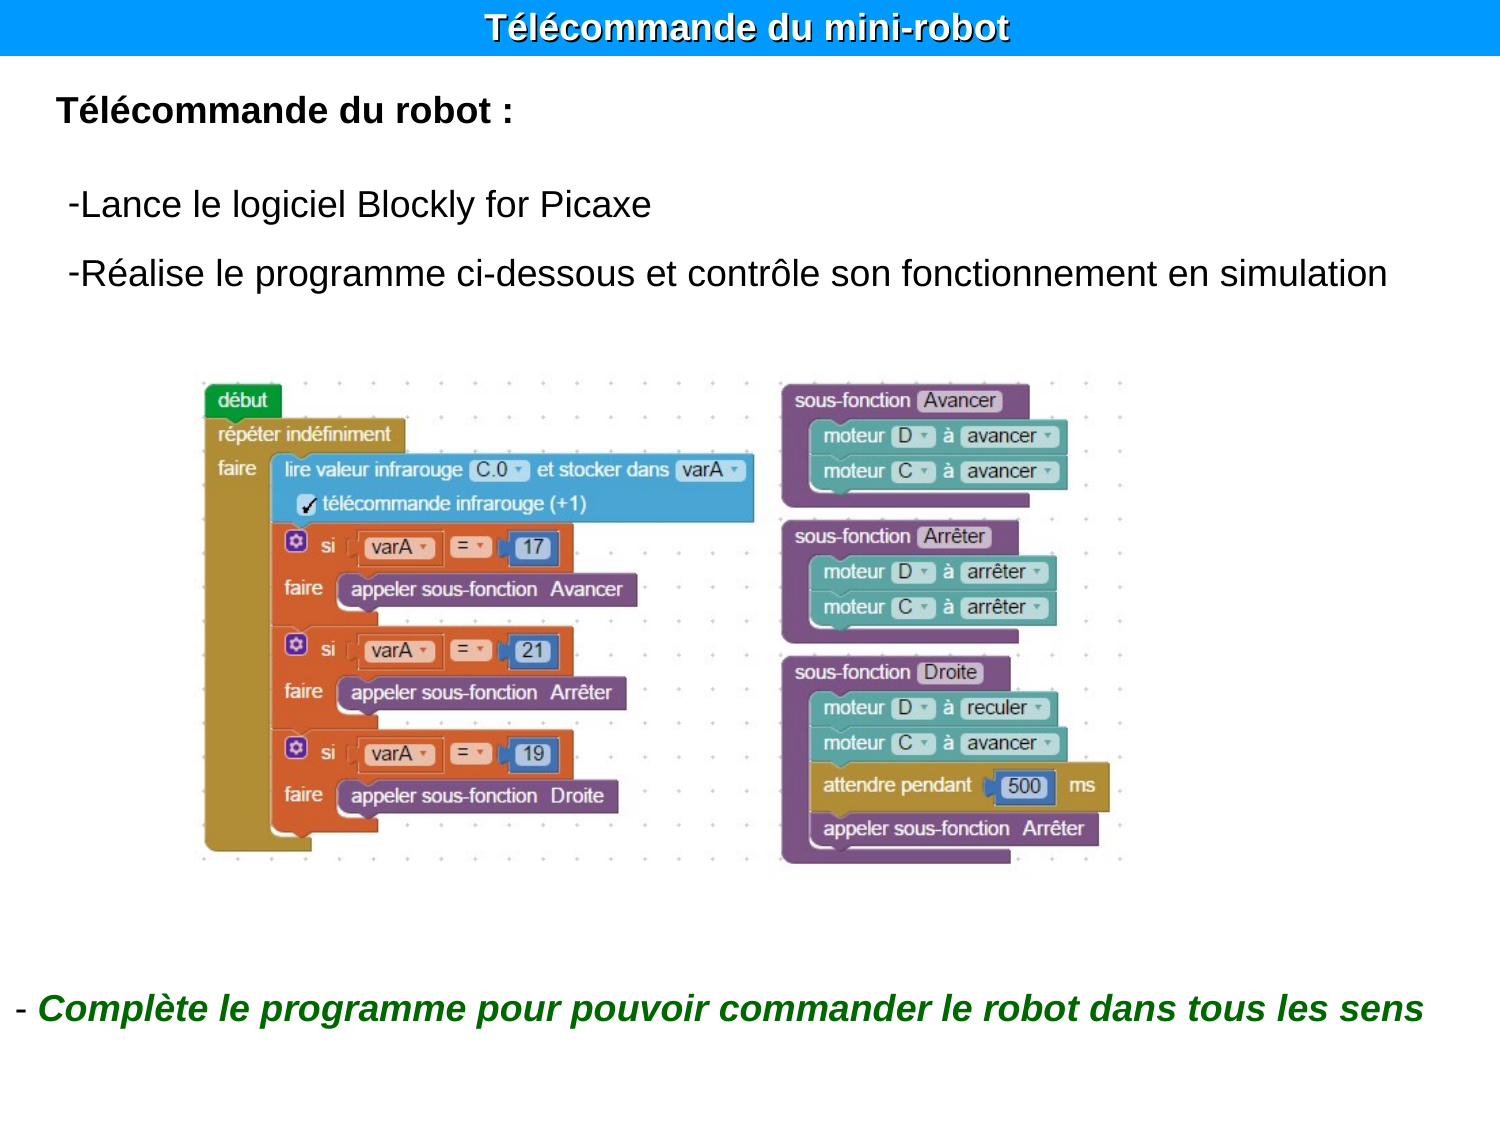

Télécommande du mini-robot
Télécommande du robot :
Lance le logiciel Blockly for Picaxe
Réalise le programme ci-dessous et contrôle son fonctionnement en simulation
- Complète le programme pour pouvoir commander le robot dans tous les sens